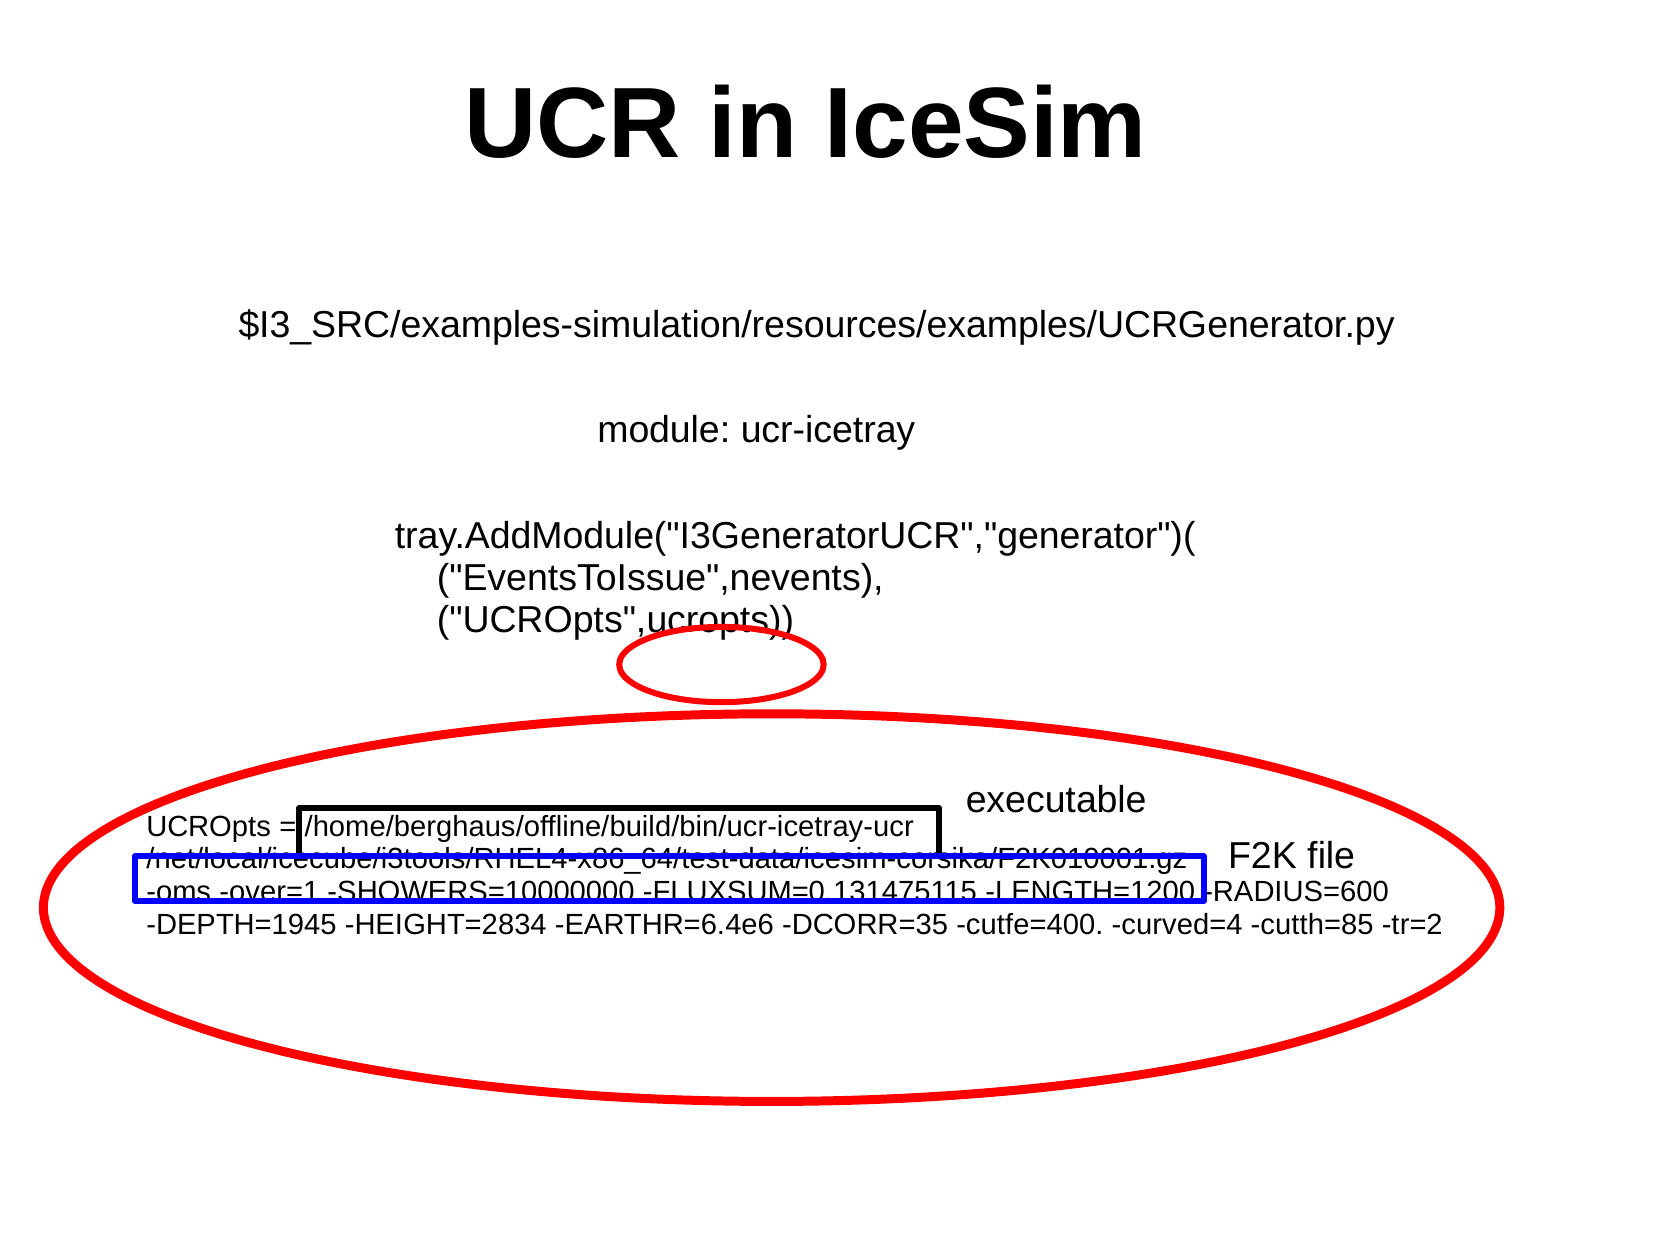

UCR in IceSim
$I3_SRC/examples-simulation/resources/examples/UCRGenerator.py
module: ucr-icetray
tray.AddModule("I3GeneratorUCR","generator")(
 ("EventsToIssue",nevents),
 ("UCROpts",ucropts))
UCROpts = /home/berghaus/offline/build/bin/ucr-icetray-ucr
/net/local/icecube/i3tools/RHEL4-x86_64/test-data/icesim-corsika/F2K010001.gz
-oms -over=1 -SHOWERS=10000000 -FLUXSUM=0.131475115 -LENGTH=1200 -RADIUS=600
-DEPTH=1945 -HEIGHT=2834 -EARTHR=6.4e6 -DCORR=35 -cutfe=400. -curved=4 -cutth=85 -tr=2
executable
F2K file